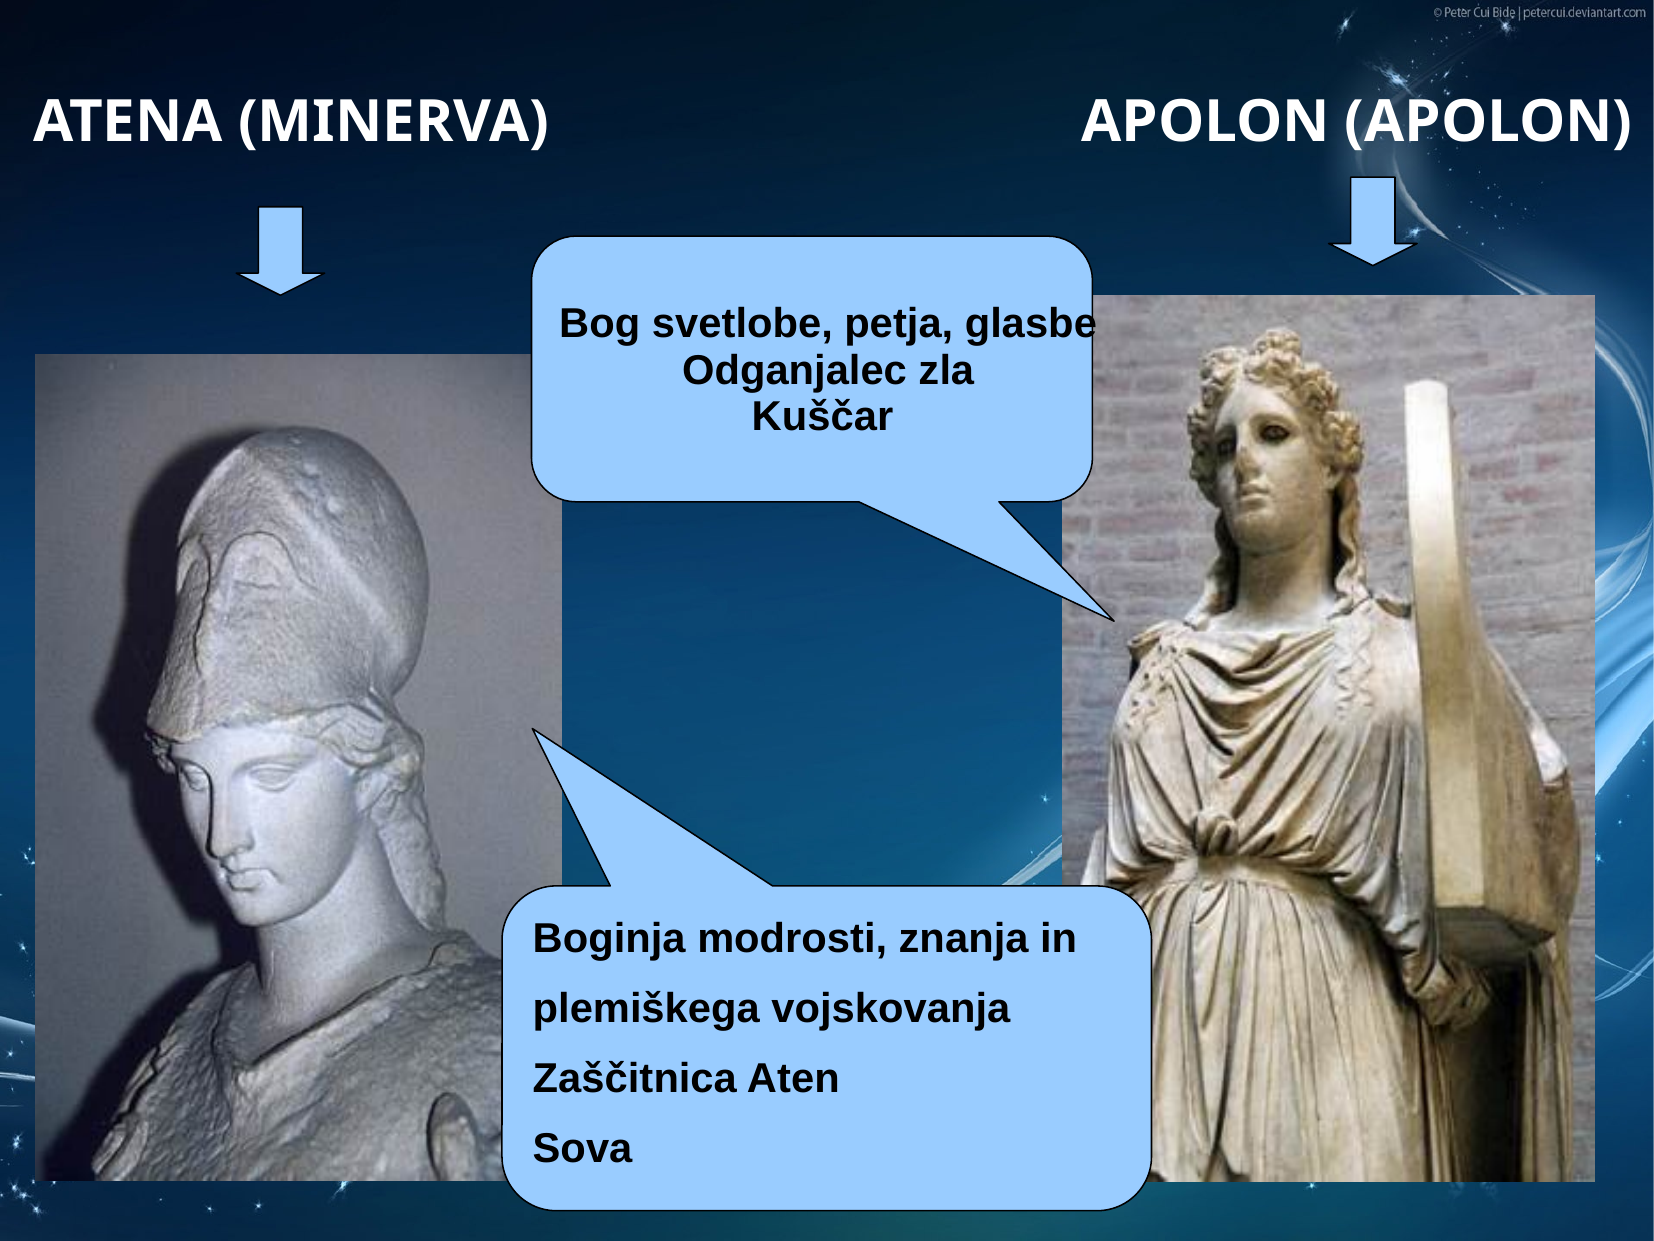

# ATENA (MINERVA) APOLON (APOLON)
Bog svetlobe, petja, glasbe
Odganjalec zla
Kuščar
Boginja modrosti, znanja in
plemiškega vojskovanja
Zaščitnica Aten
Sova